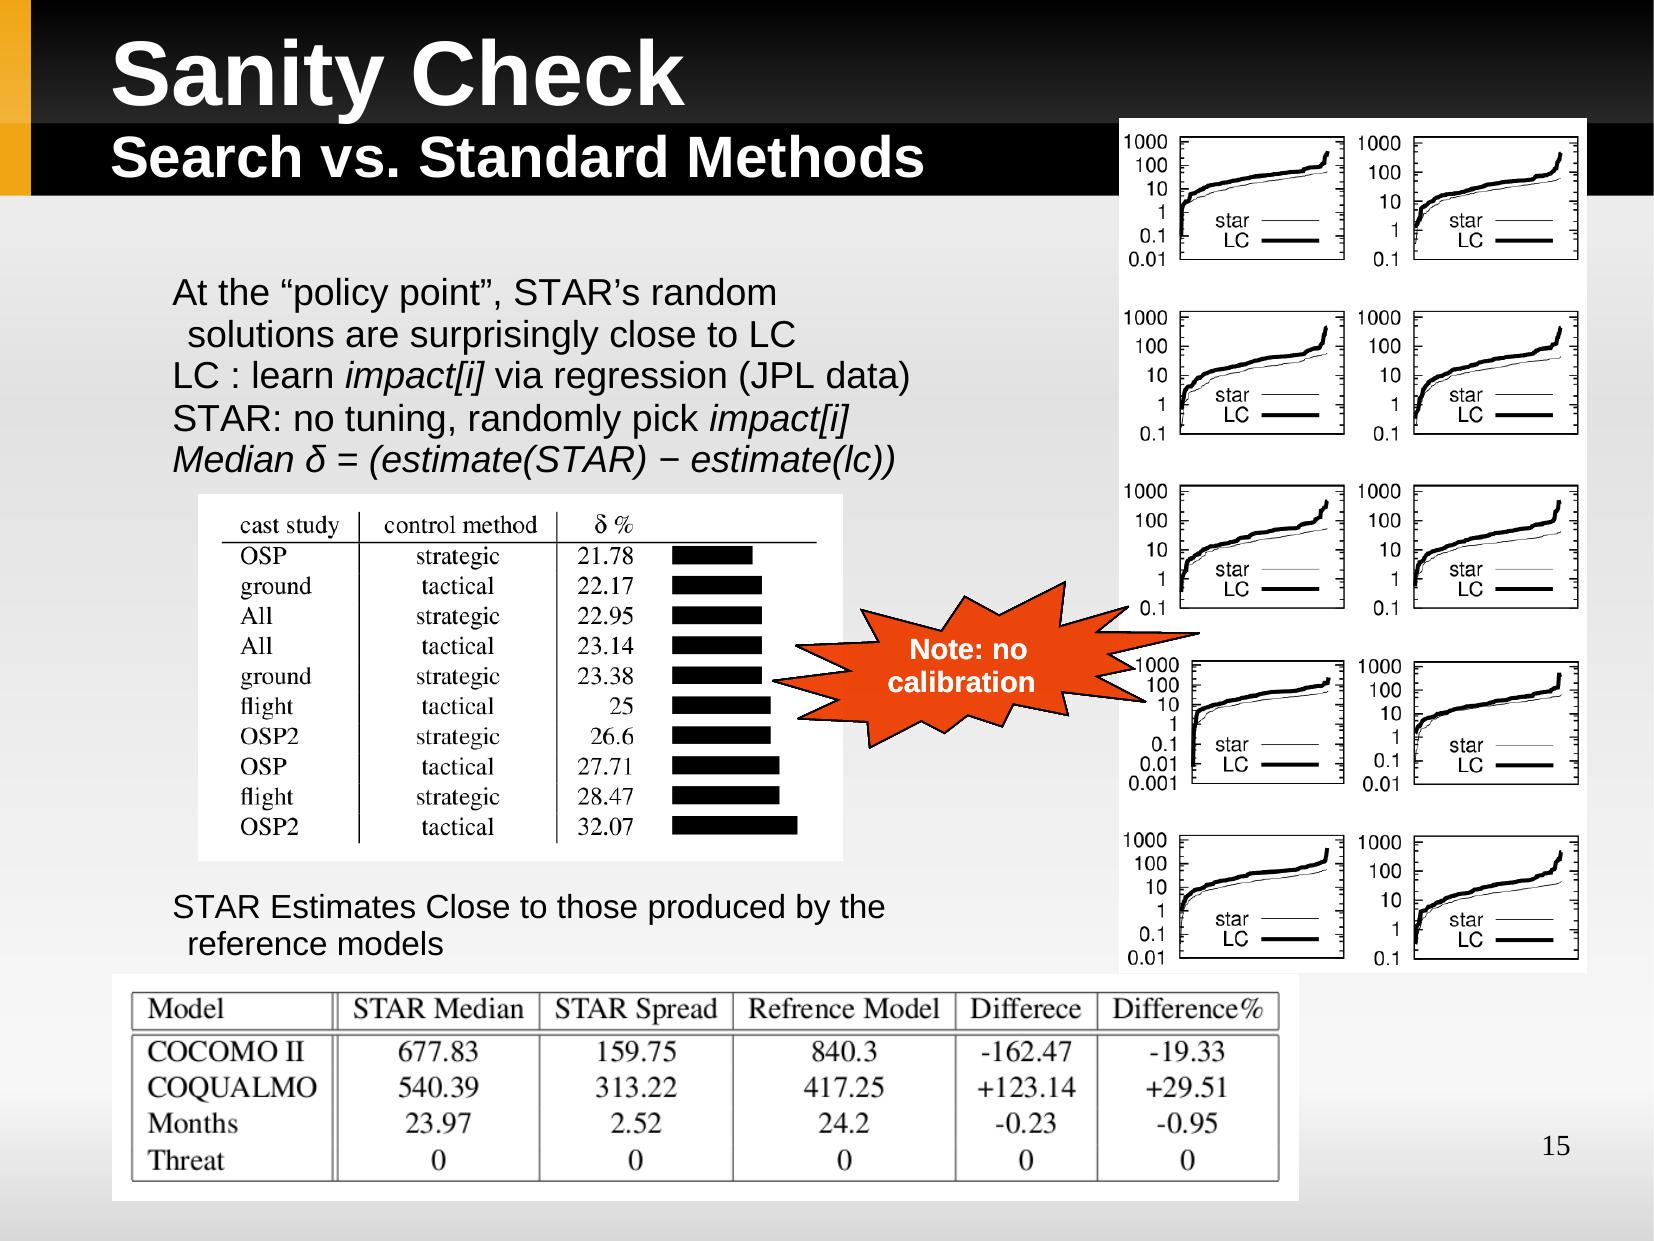

# Sanity Check Search vs. Standard Methods
At the “policy point”, STAR’s random solutions are surprisingly close to LC
LC : learn impact[i] via regression (JPL data)
STAR: no tuning, randomly pick impact[i]
Median δ = (estimate(STAR) − estimate(lc))
STAR Estimates Close to those produced by the reference models
 Note: no
calibration
 Note: no
calibration
 Note: no
calibration
 Note: no
calibration
 Note: no
calibration
 Note: no
calibration
 Note: no
calibration
 Note: no
calibration
15